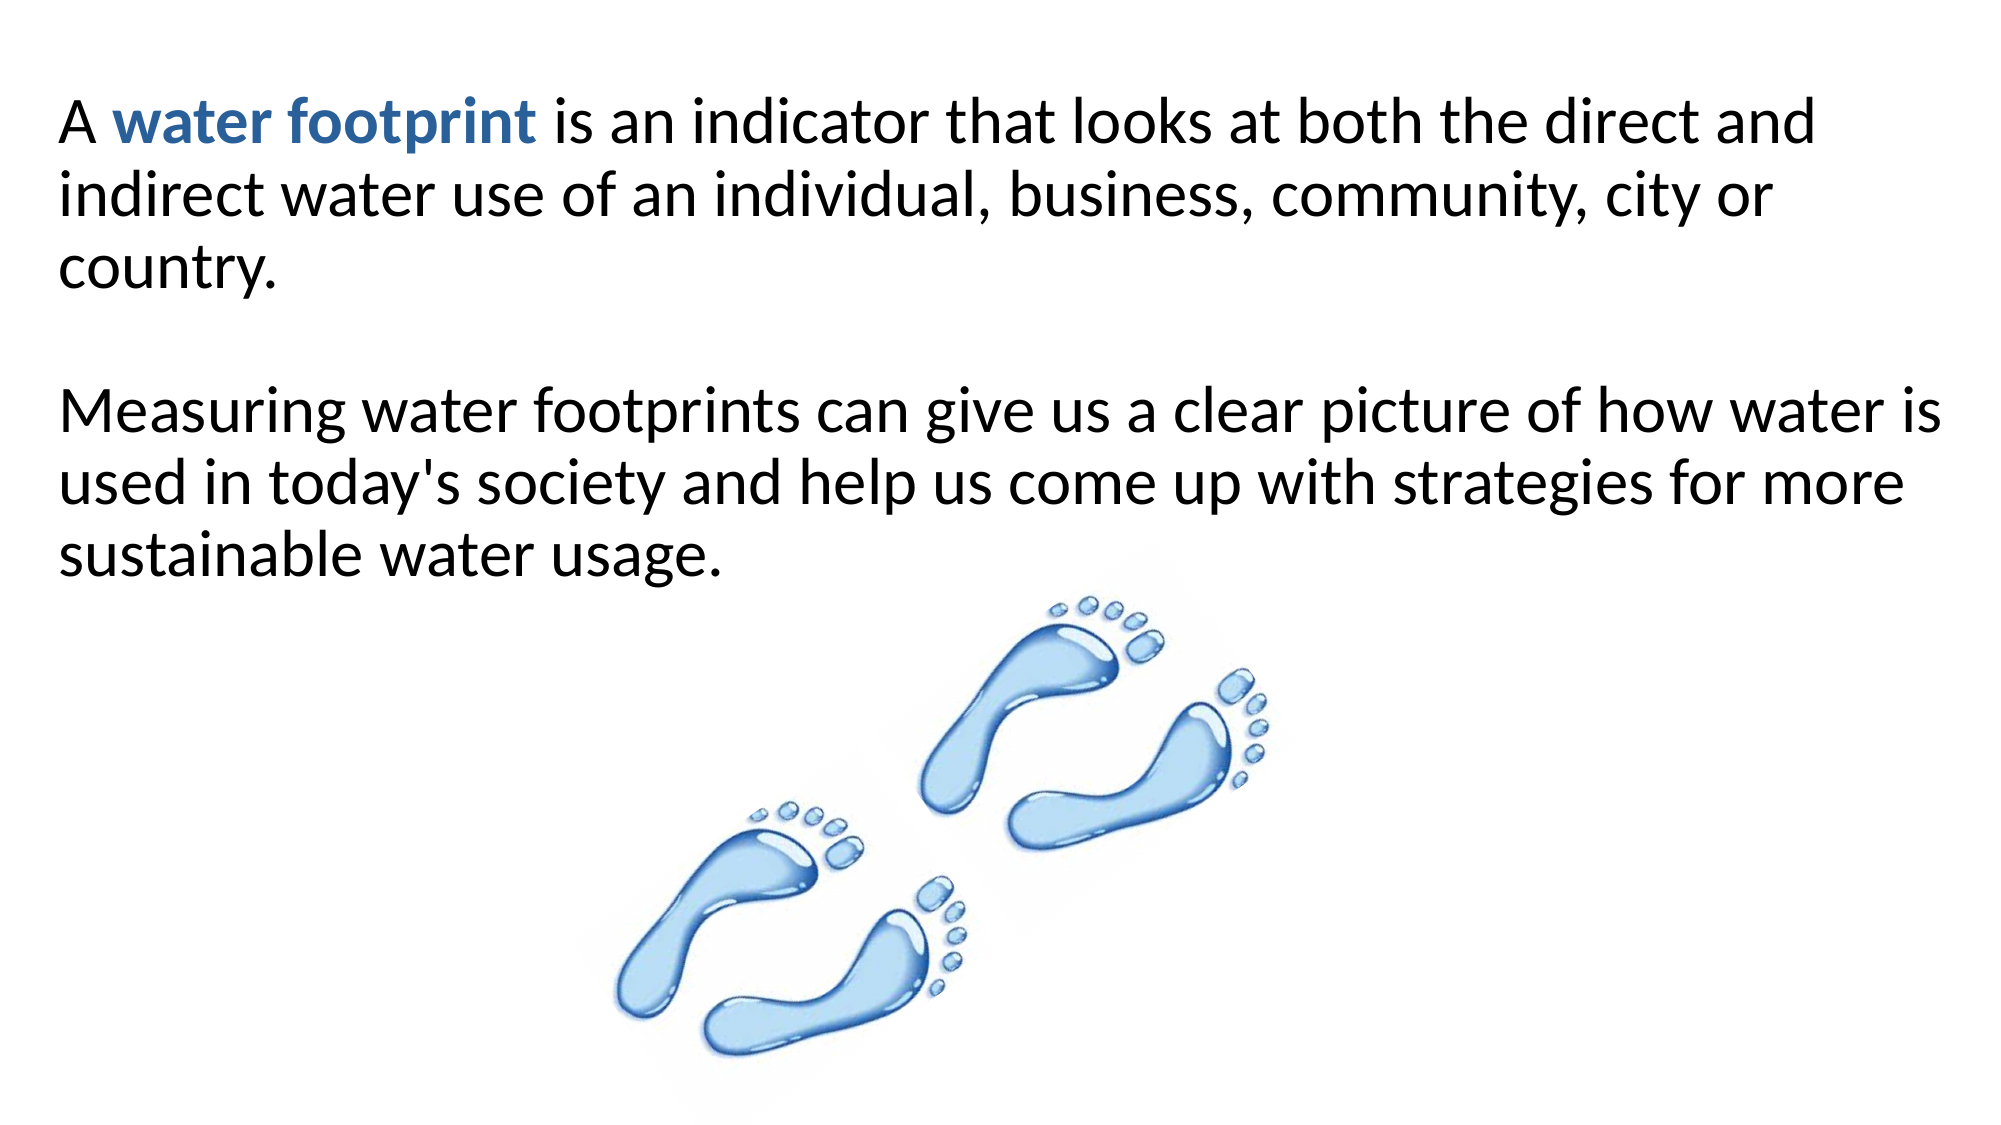

# A water footprint is an indicator that looks at both the direct and indirect water use of an individual, business, community, city or country. Measuring water footprints can give us a clear picture of how water is used in today's society and help us come up with strategies for more sustainable water usage.